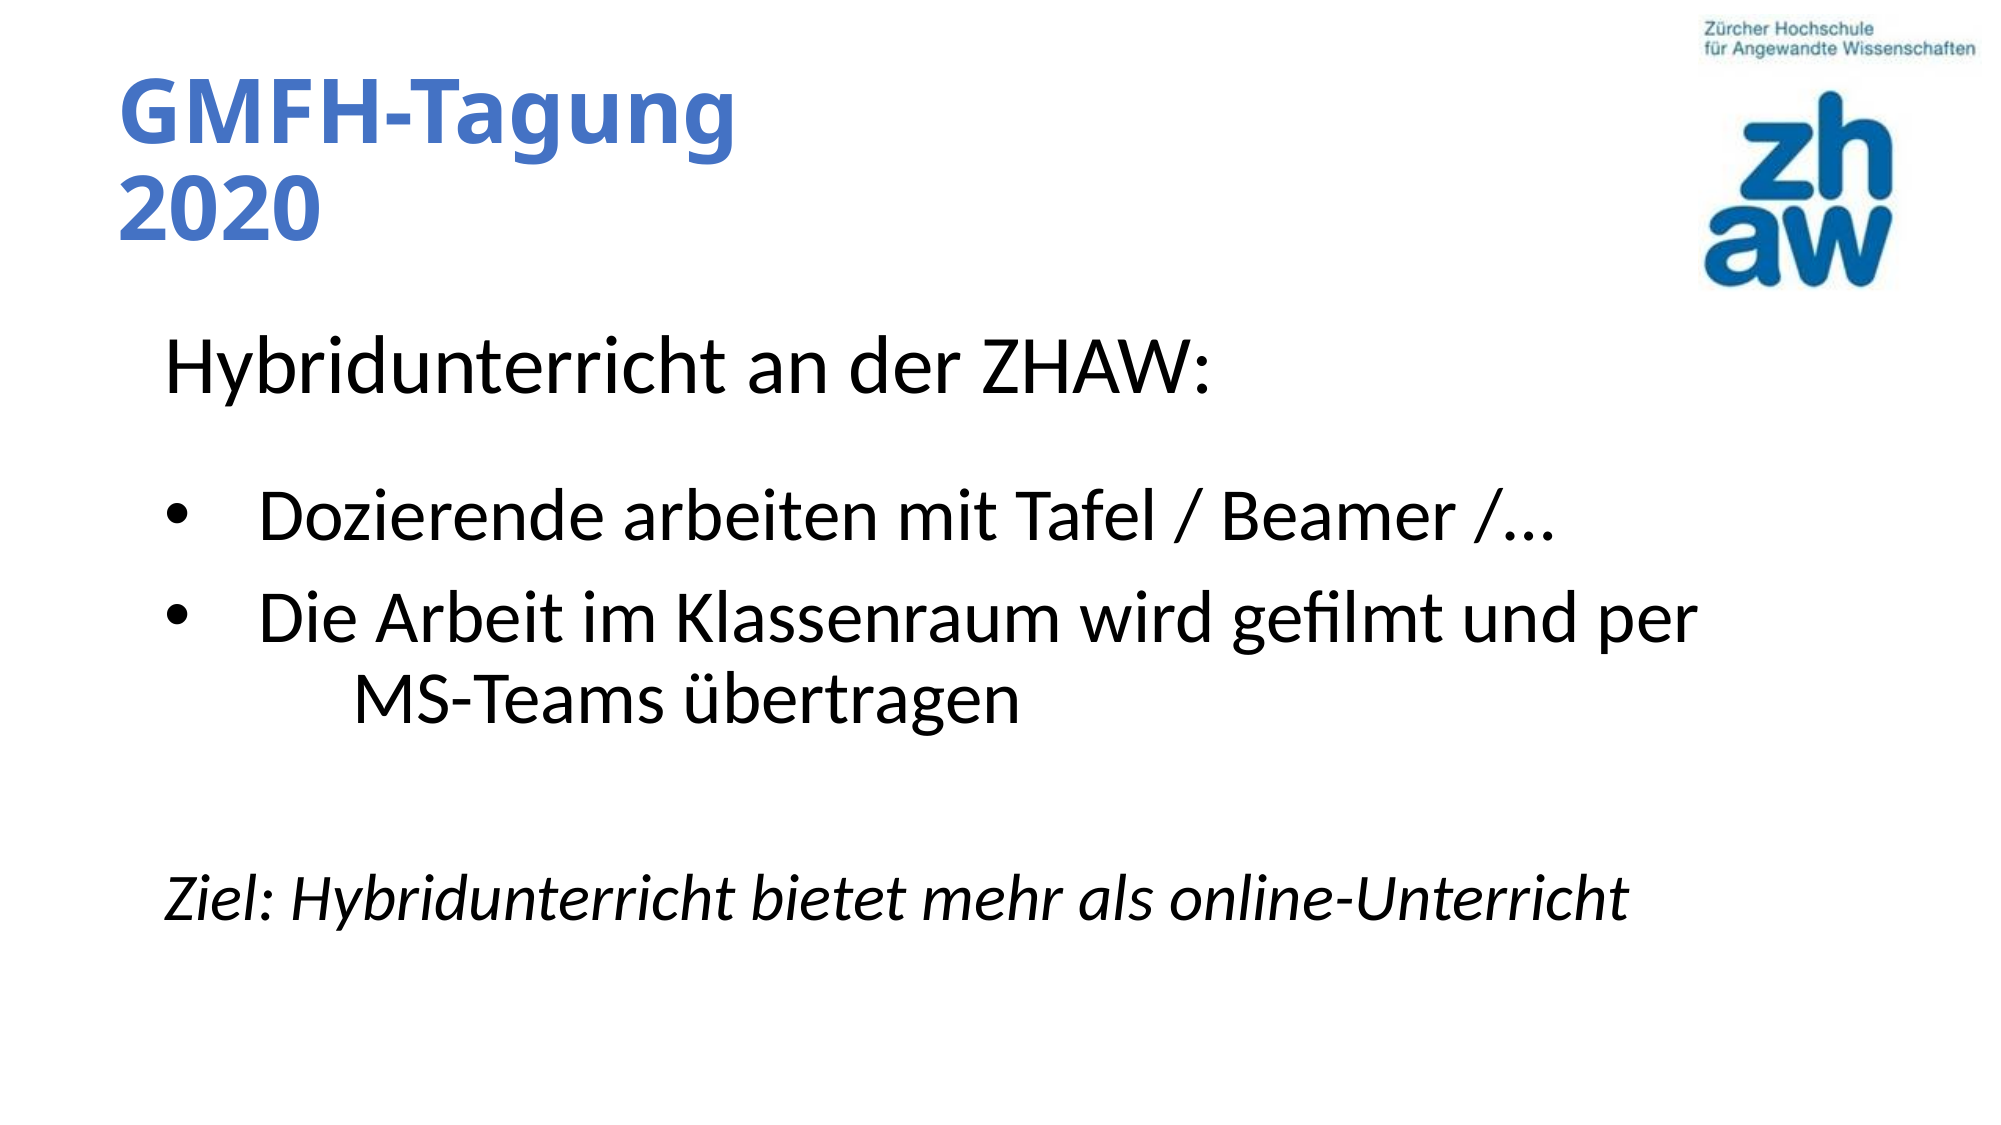

# GMFH-Tagung 2020
Hybridunterricht an der ZHAW:
Dozierende arbeiten mit Tafel / Beamer /…
Die Arbeit im Klassenraum wird gefilmt und per MS-Teams übertragen
Ziel: Hybridunterricht bietet mehr als online-Unterricht